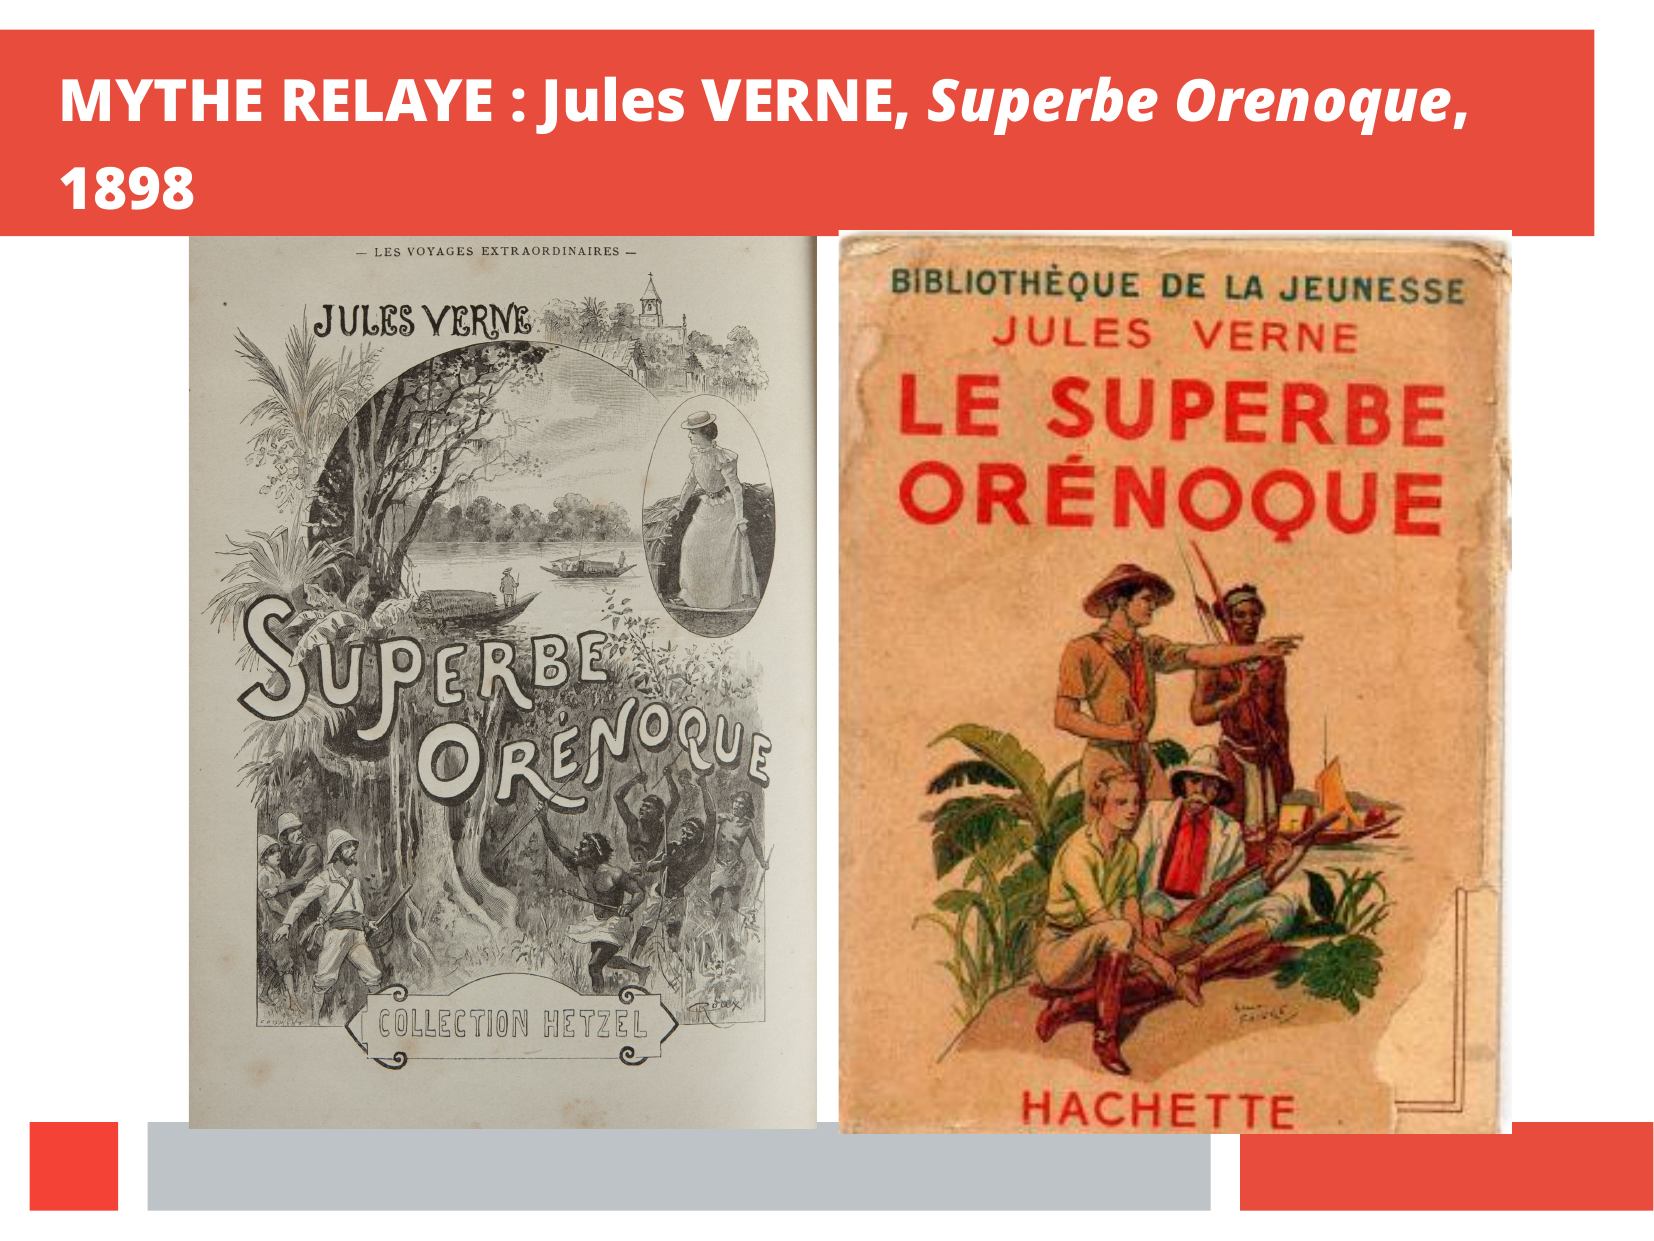

# MYTHE RELAYE : Jules VERNE, Superbe Orenoque, 1898